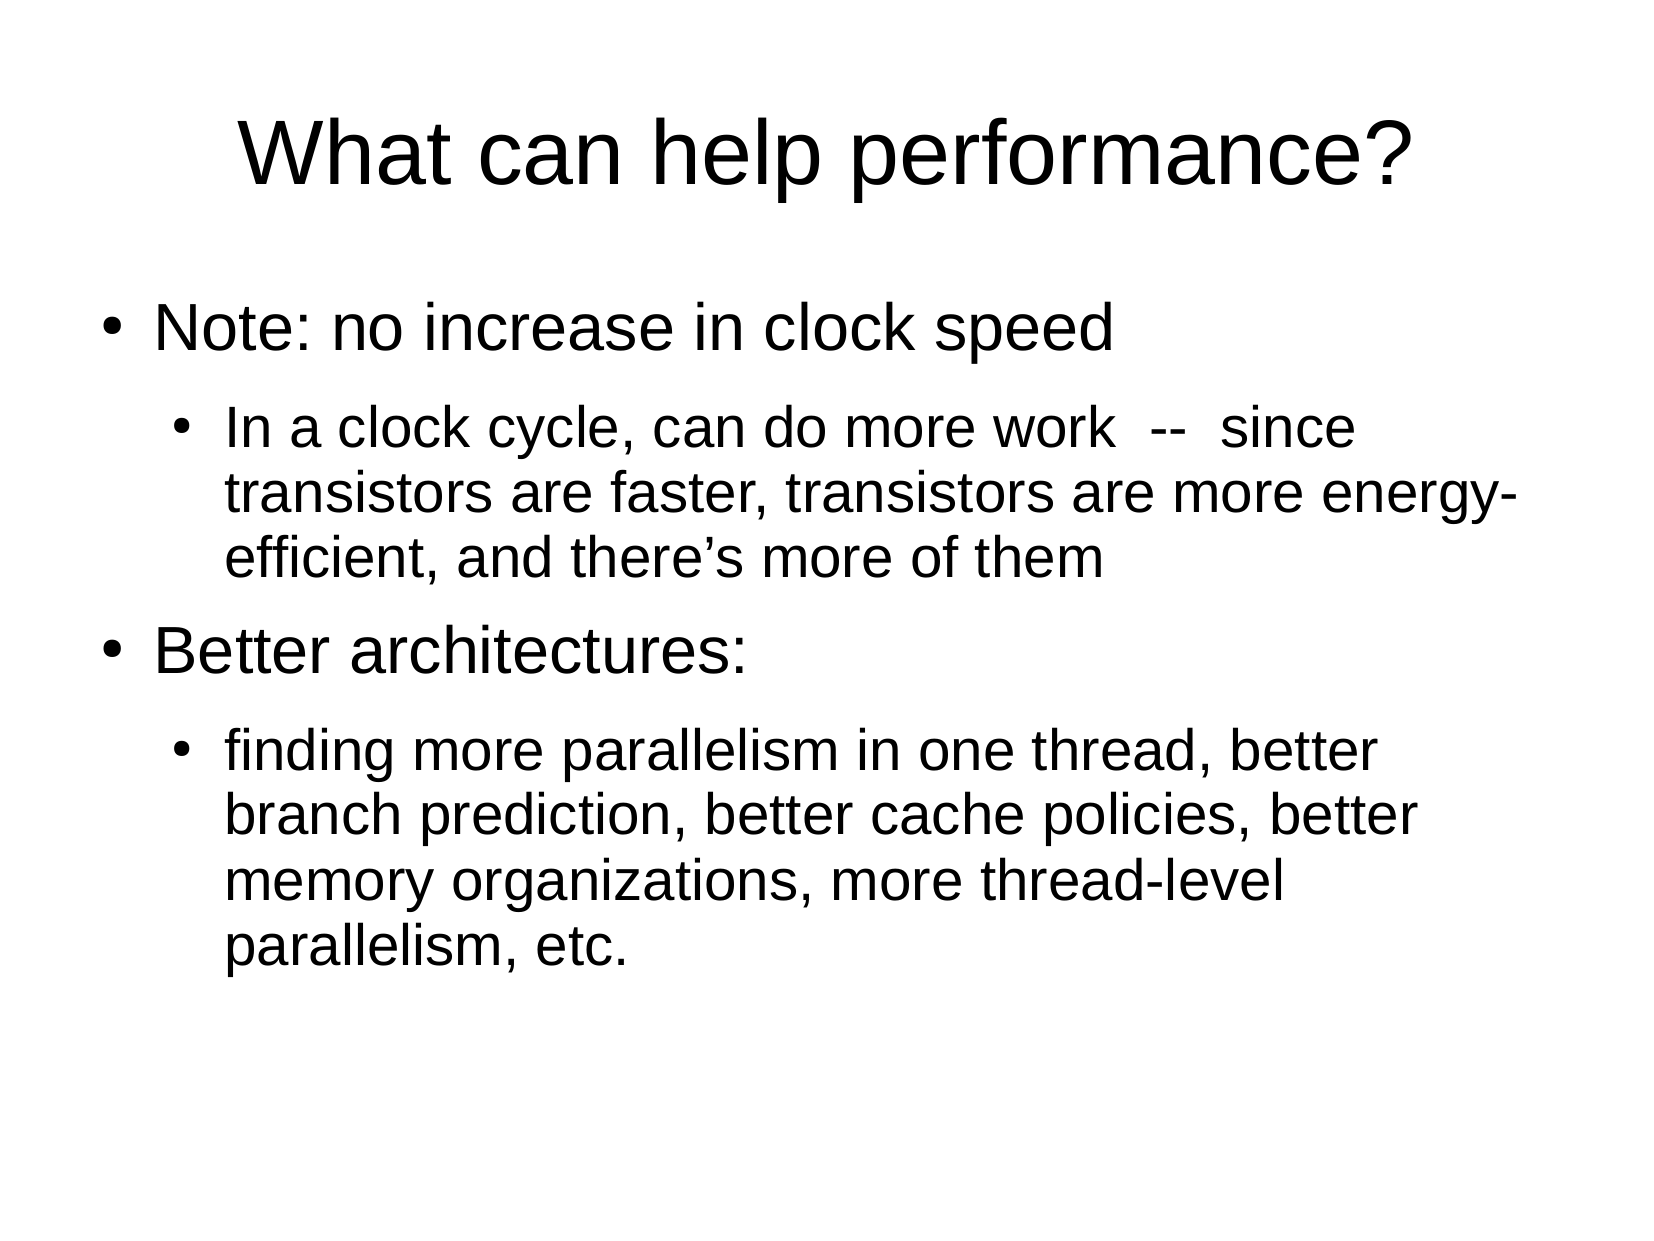

# What can help performance?
Note: no increase in clock speed
In a clock cycle, can do more work -- since transistors are faster, transistors are more energy-efficient, and there’s more of them
Better architectures:
finding more parallelism in one thread, better branch prediction, better cache policies, better memory organizations, more thread-level parallelism, etc.